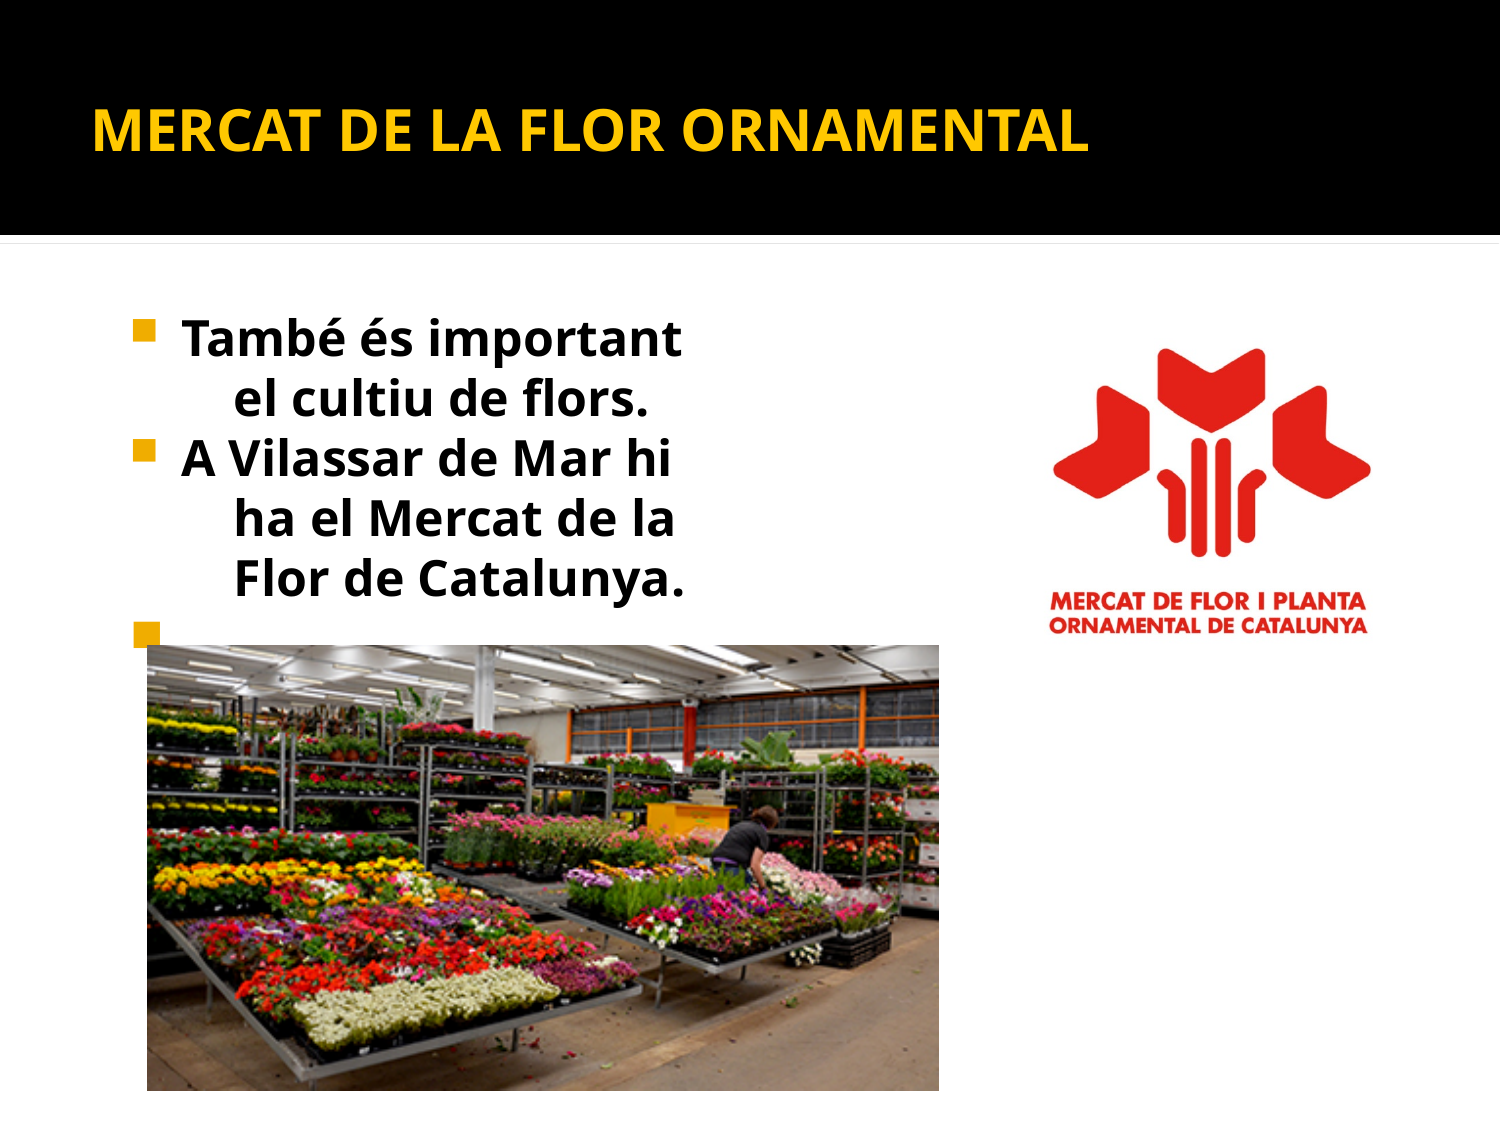

# MERCAT DE LA FLOR ORNAMENTAL
També és important el cultiu de flors.
A Vilassar de Mar hi ha el Mercat de la Flor de Catalunya.